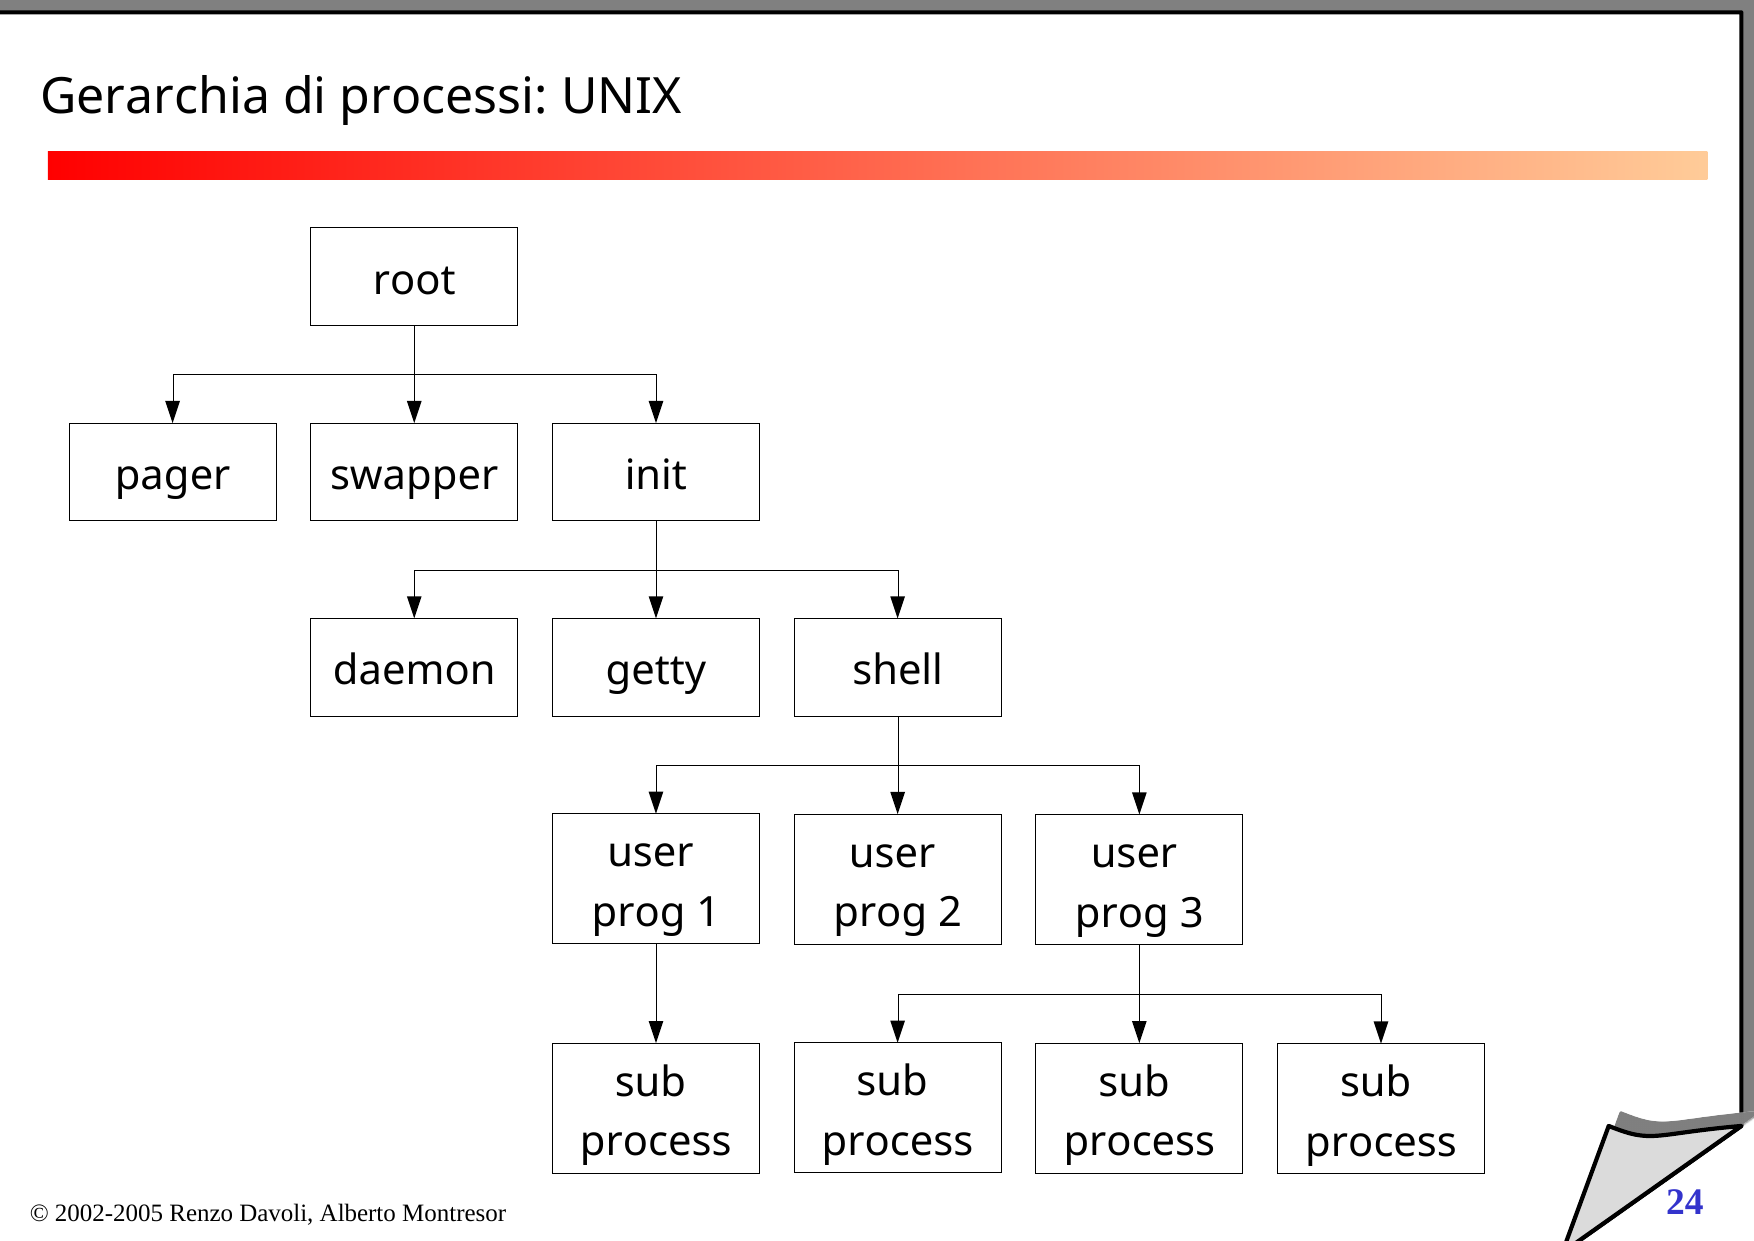

# Gerarchia di processi: UNIX
root
pager
swapper
init
daemon
getty
shell
user
prog 1
user
prog 2
user
prog 3
sub
process
sub
process
sub
process
sub
process